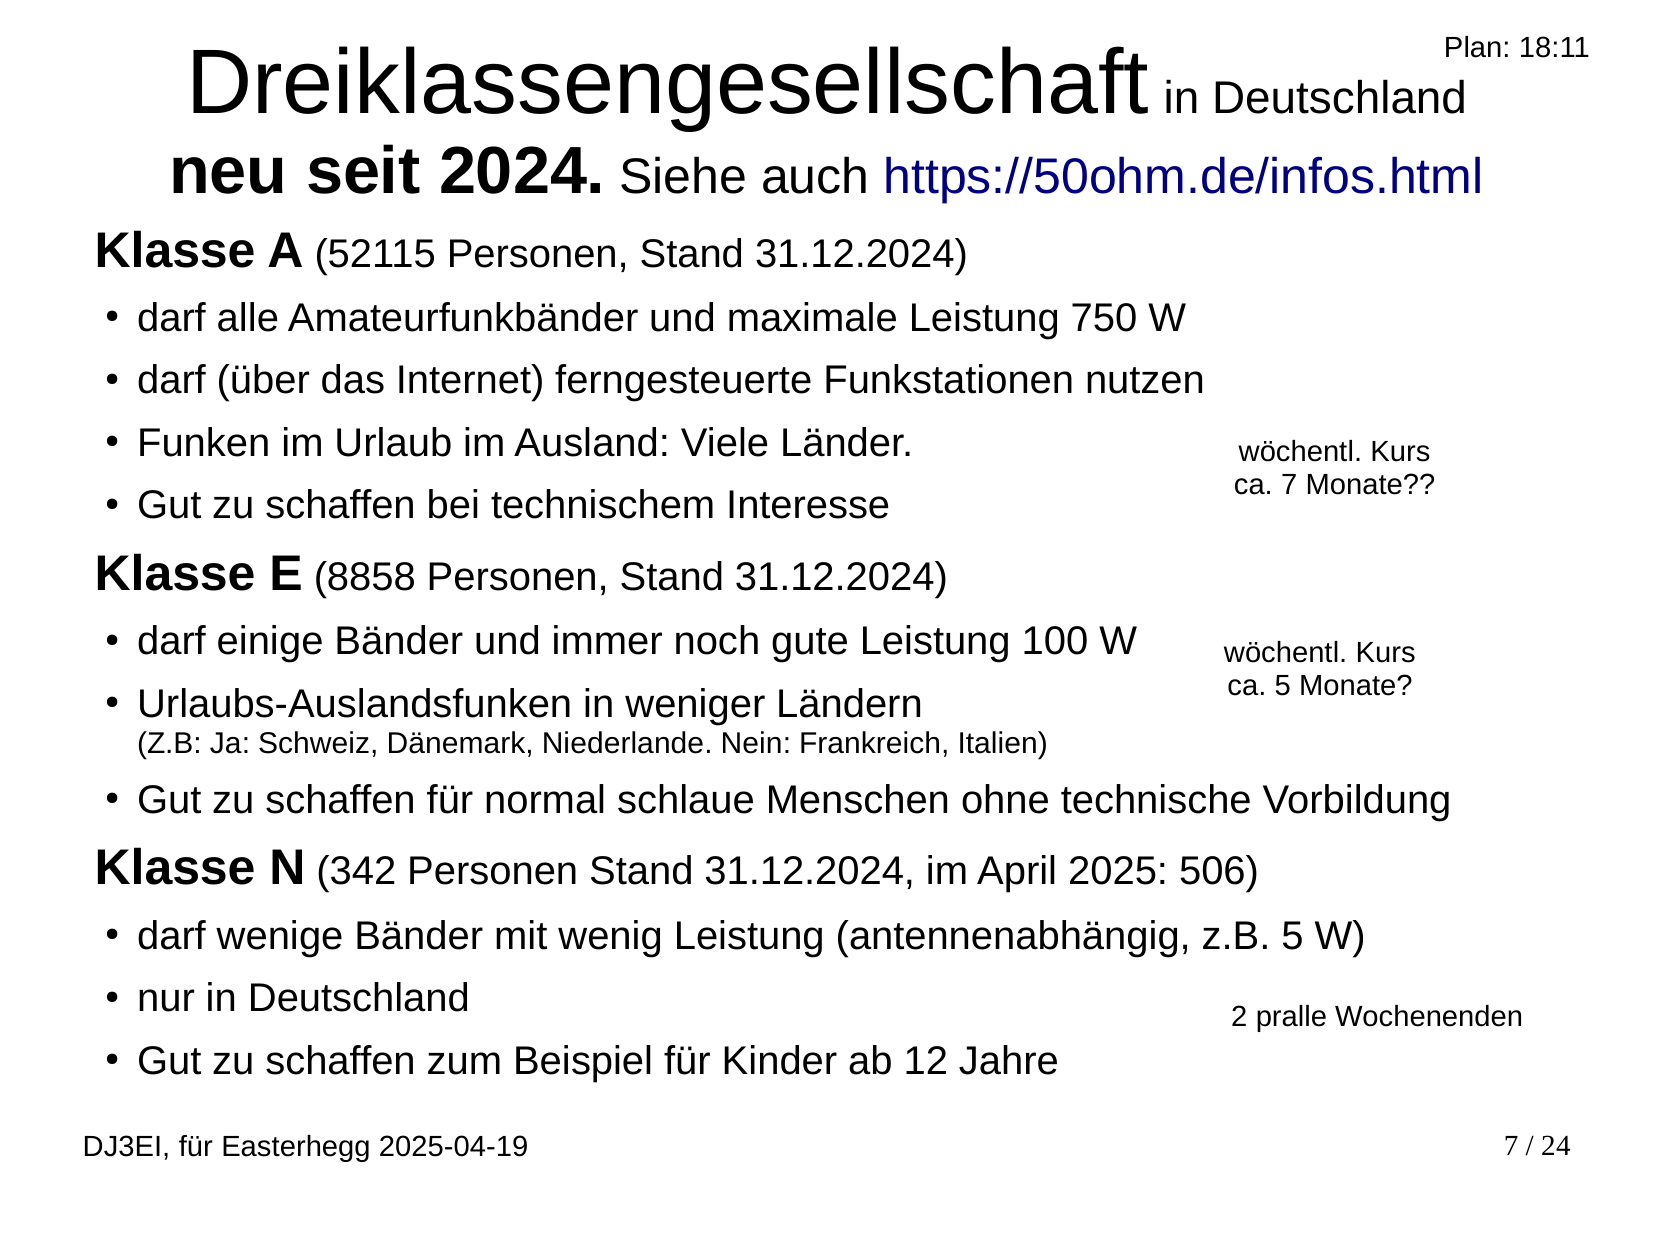

# Dreiklassengesellschaft in Deutschland neu seit 2024. Siehe auch https://50ohm.de/infos.html
Plan: 18:11
Klasse A (52115 Personen, Stand 31.12.2024)
darf alle Amateurfunkbänder und maximale Leistung 750 W
darf (über das Internet) ferngesteuerte Funkstationen nutzen
Funken im Urlaub im Ausland: Viele Länder.
Gut zu schaffen bei technischem Interesse
Klasse E (8858 Personen, Stand 31.12.2024)
darf einige Bänder und immer noch gute Leistung 100 W
Urlaubs-Auslandsfunken in weniger Ländern
(Z.B: Ja: Schweiz, Dänemark, Niederlande. Nein: Frankreich, Italien)
Gut zu schaffen für normal schlaue Menschen ohne technische Vorbildung
Klasse N (342 Personen Stand 31.12.2024, im April 2025: 506)
darf wenige Bänder mit wenig Leistung (antennenabhängig, z.B. 5 W)
nur in Deutschland
Gut zu schaffen zum Beispiel für Kinder ab 12 Jahre
wöchentl. Kurs
ca. 7 Monate??
wöchentl. Kurs
ca. 5 Monate?
2 pralle Wochenenden
7